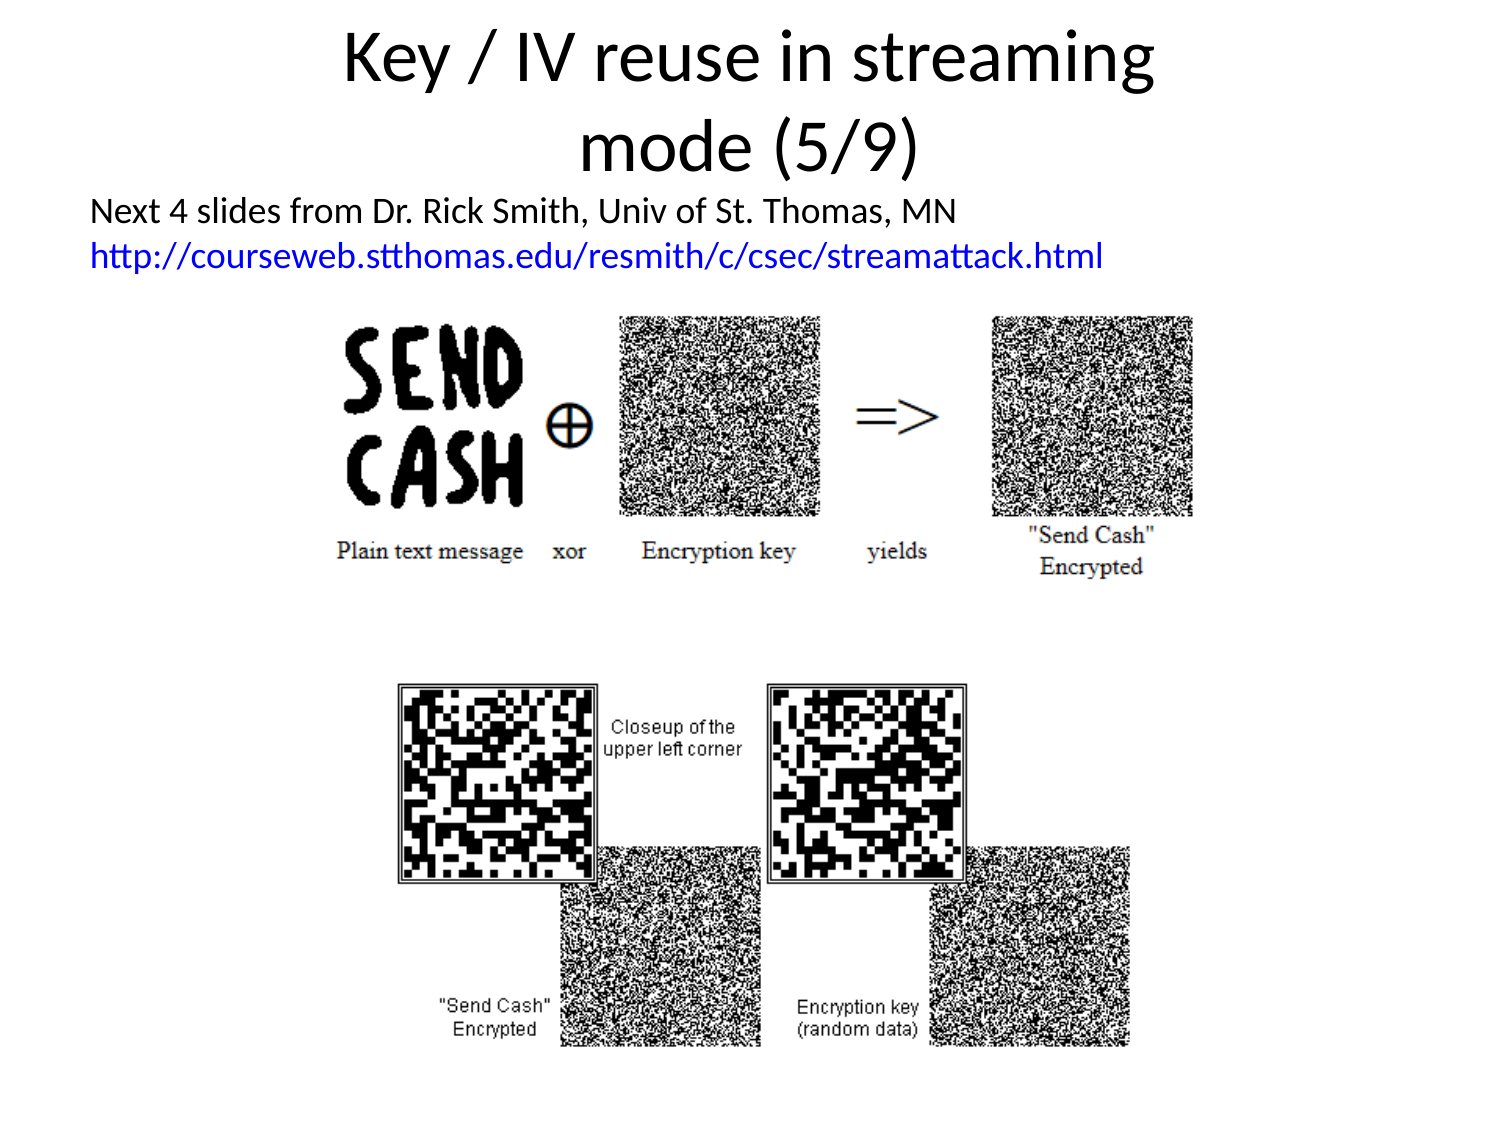

Key / IV reuse in streaming
mode (5/9)
Next 4 slides from Dr. Rick Smith, Univ of St. Thomas, MN http://courseweb.stthomas.edu/resmith/c/csec/streamattack.html